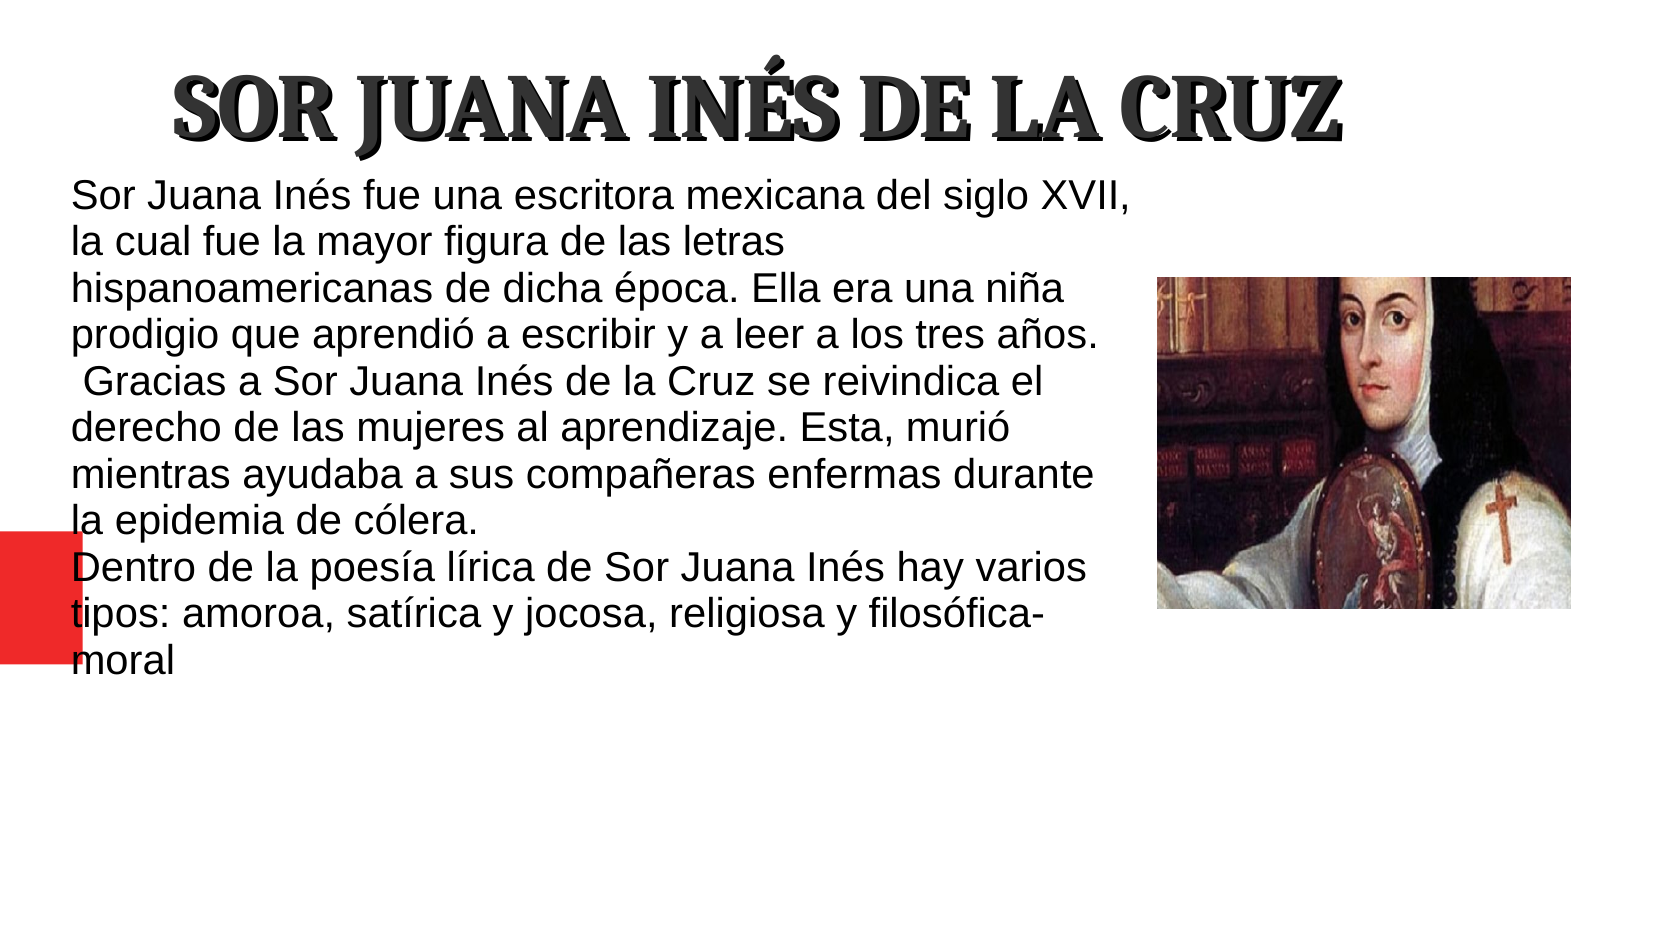

# SOR JUANA INÉS DE LA CRUZ
Sor Juana Inés fue una escritora mexicana del siglo XVII, la cual fue la mayor figura de las letras hispanoamericanas de dicha época. Ella era una niña prodigio que aprendió a escribir y a leer a los tres años.  Gracias a Sor Juana Inés de la Cruz se reivindica el derecho de las mujeres al aprendizaje. Esta, murió mientras ayudaba a sus compañeras enfermas durante la epidemia de cólera.
Dentro de la poesía lírica de Sor Juana Inés hay varios tipos: amoroa, satírica y jocosa, religiosa y filosófica-moral